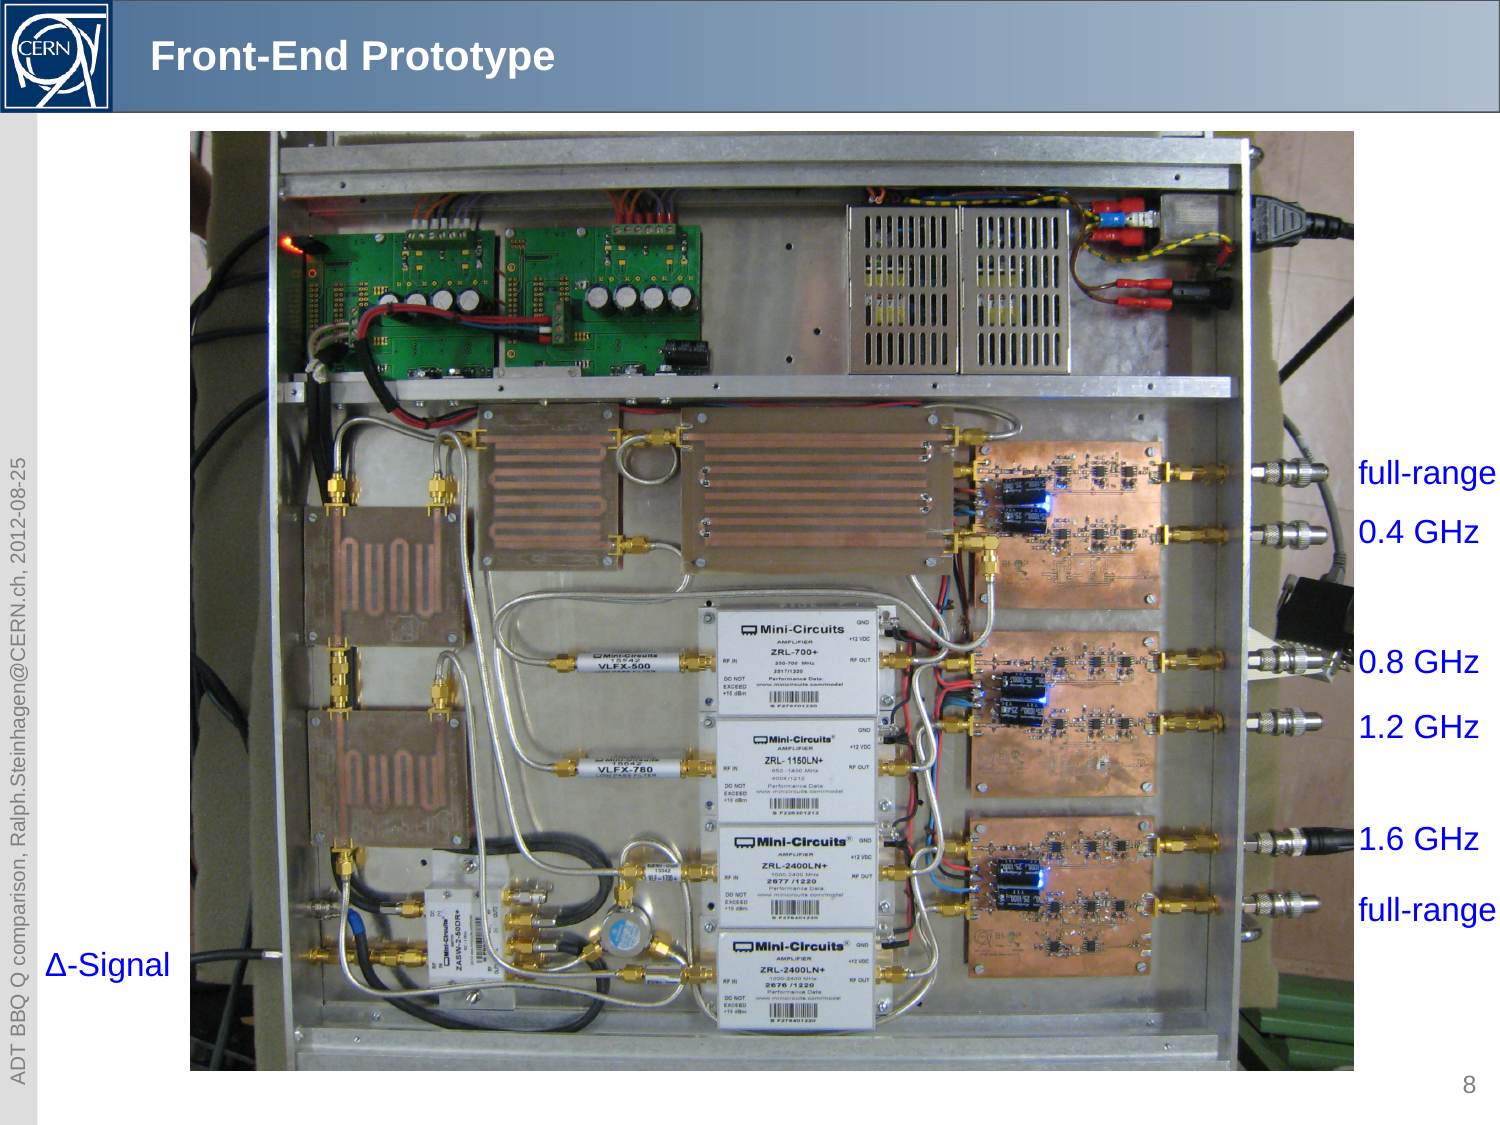

# Front-End Prototype
full-range
0.4 GHz
0.8 GHz
1.2 GHz
1.6 GHz
full-range
Δ-Signal